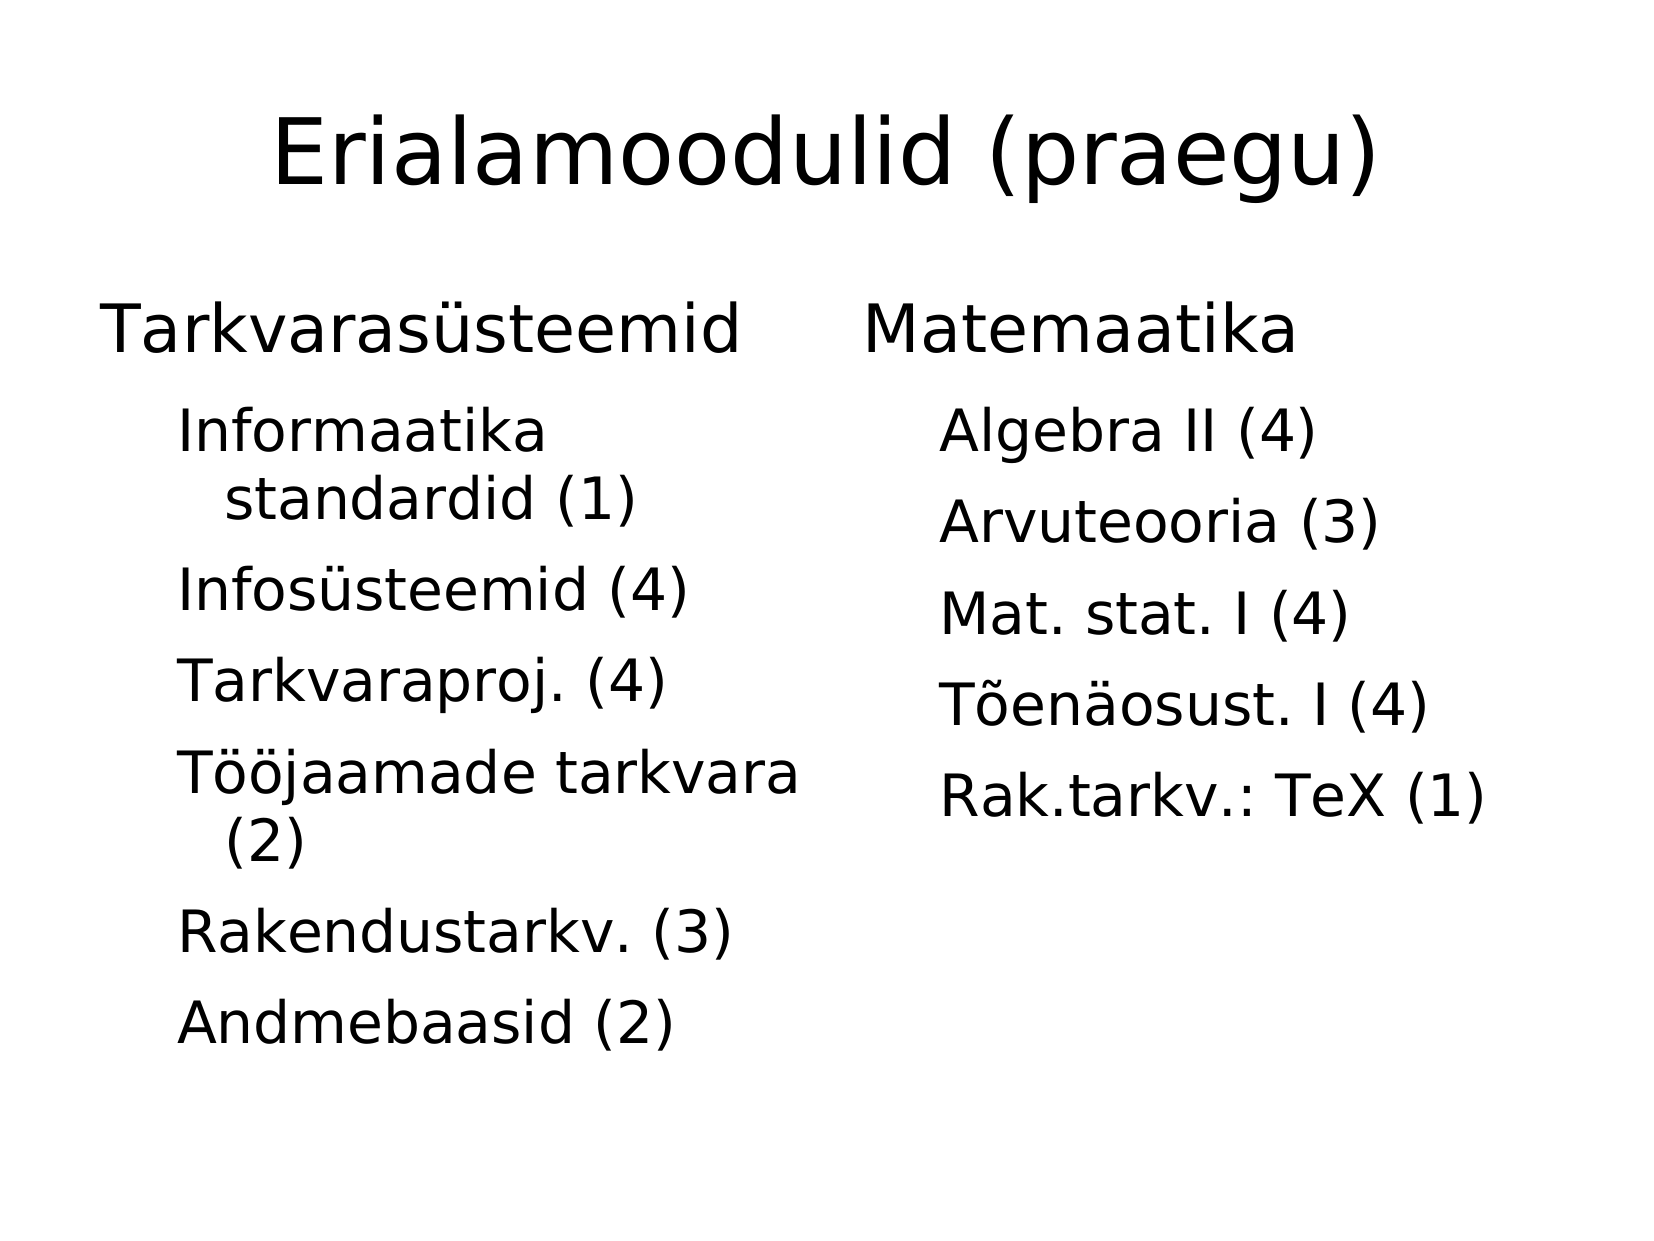

# Erialamoodulid (praegu)
Tarkvarasüsteemid
Informaatika standardid (1)
Infosüsteemid (4)
Tarkvaraproj. (4)
Tööjaamade tarkvara (2)
Rakendustarkv. (3)
Andmebaasid (2)
Matemaatika
Algebra II (4)
Arvuteooria (3)
Mat. stat. I (4)
Tõenäosust. I (4)
Rak.tarkv.: TeX (1)